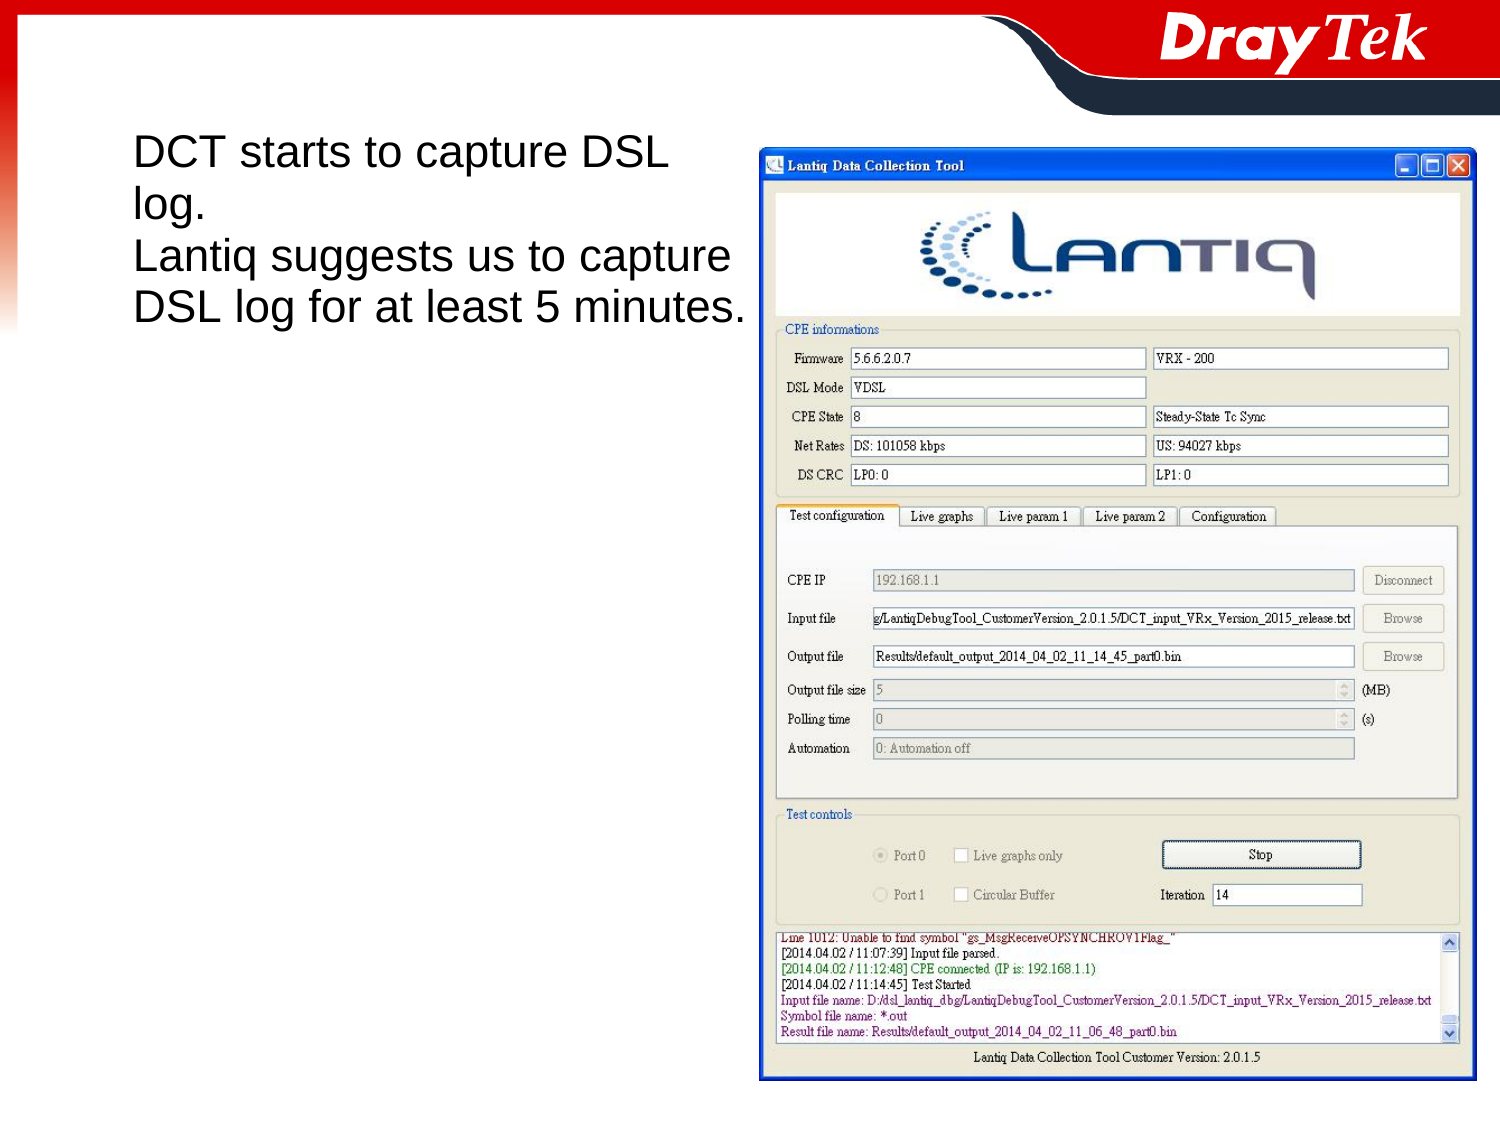

DCT starts to capture DSL log.
Lantiq suggests us to capture DSL log for at least 5 minutes.